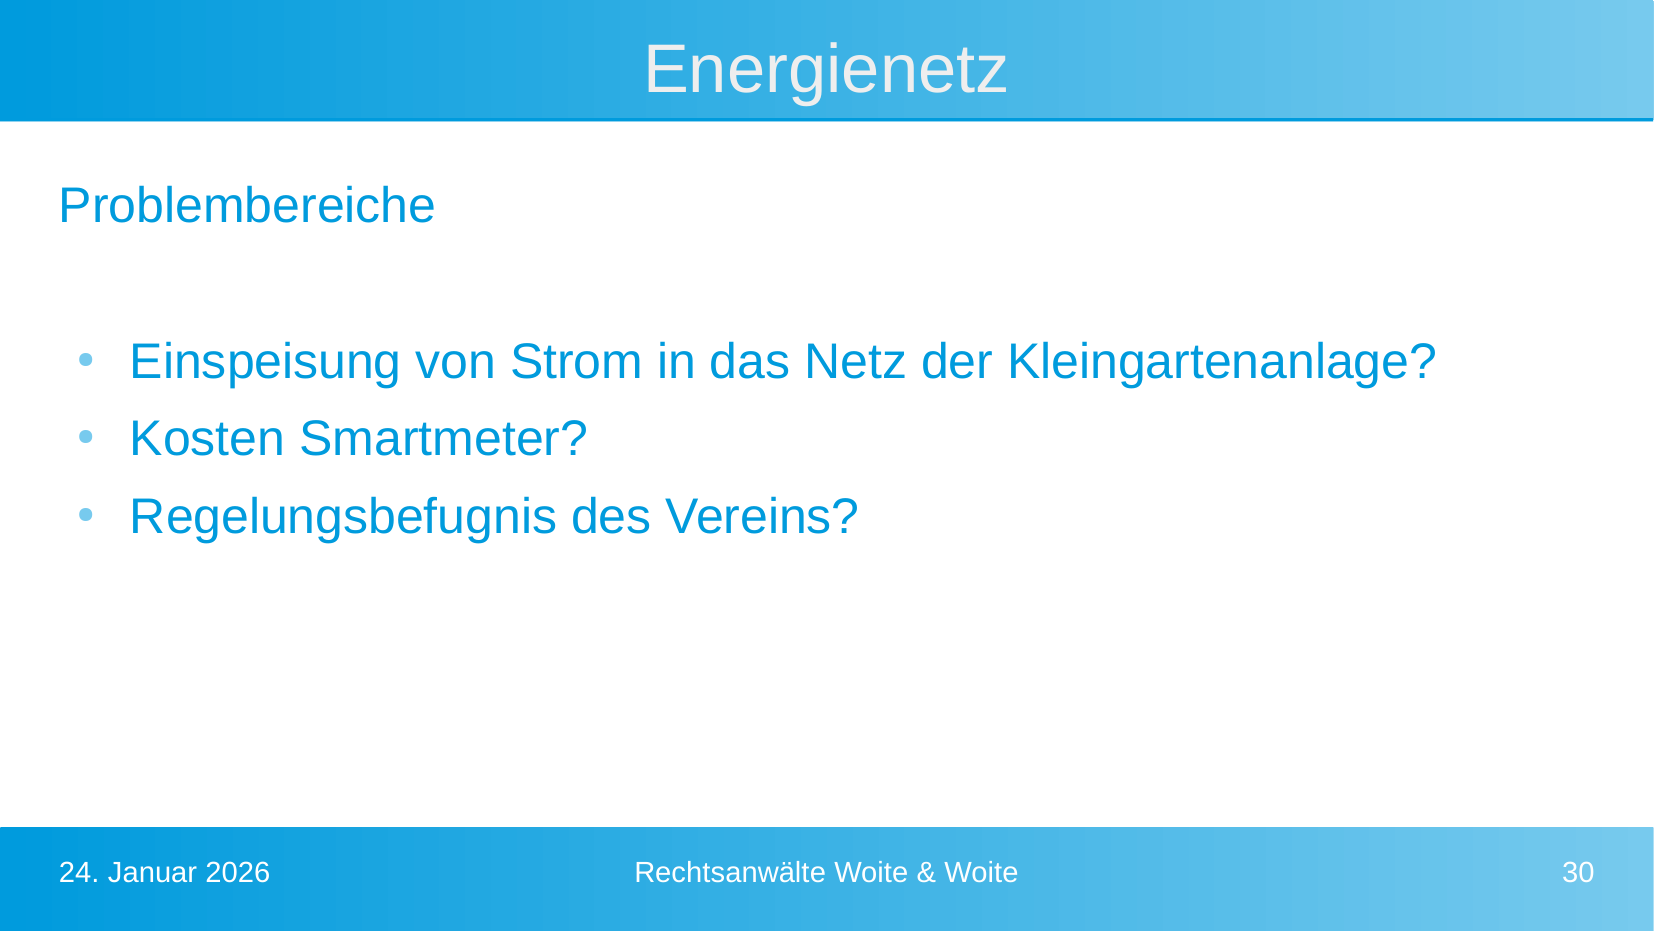

# Energienetz
Problembereiche
Einspeisung von Strom in das Netz der Kleingartenanlage?
Kosten Smartmeter?
Regelungsbefugnis des Vereins?
30